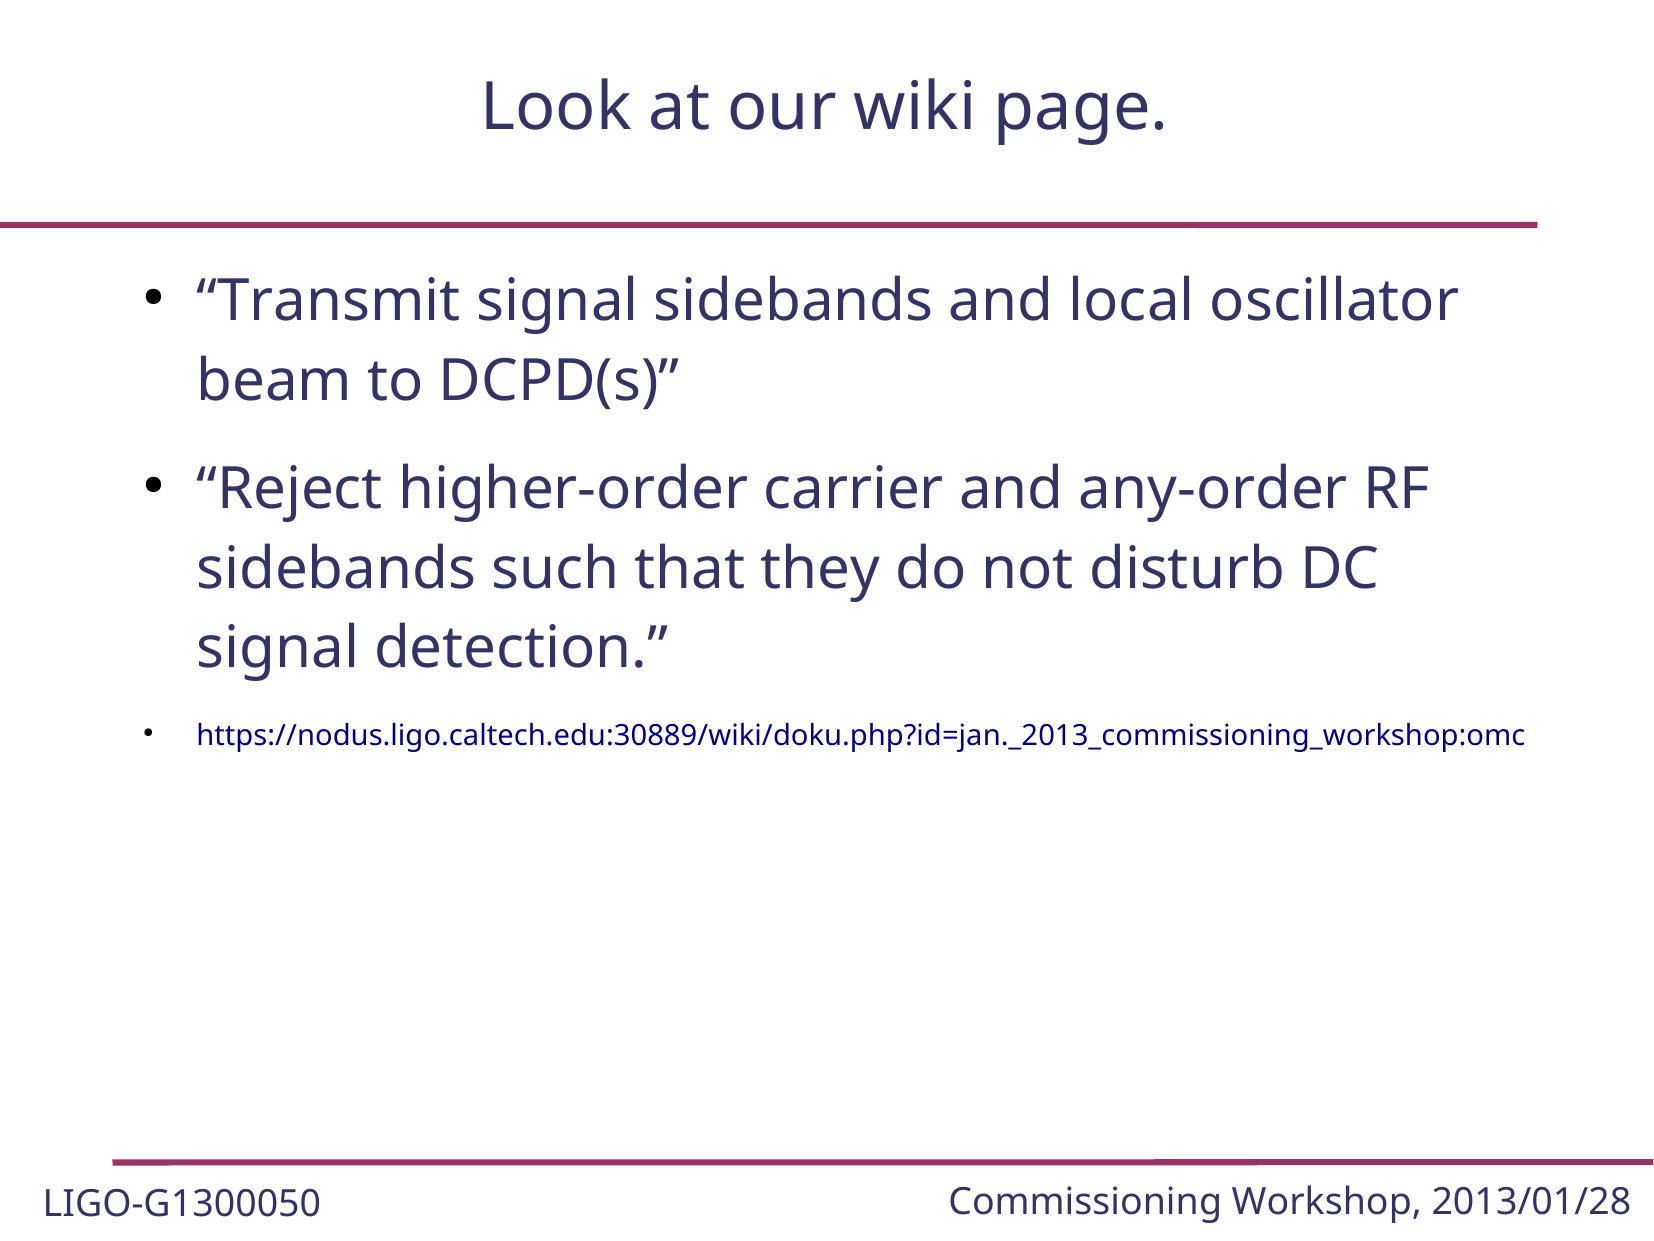

# Look at our wiki page.
“Transmit signal sidebands and local oscillator beam to DCPD(s)”
“Reject higher-order carrier and any-order RF sidebands such that they do not disturb DC signal detection.”
https://nodus.ligo.caltech.edu:30889/wiki/doku.php?id=jan._2013_commissioning_workshop:omc